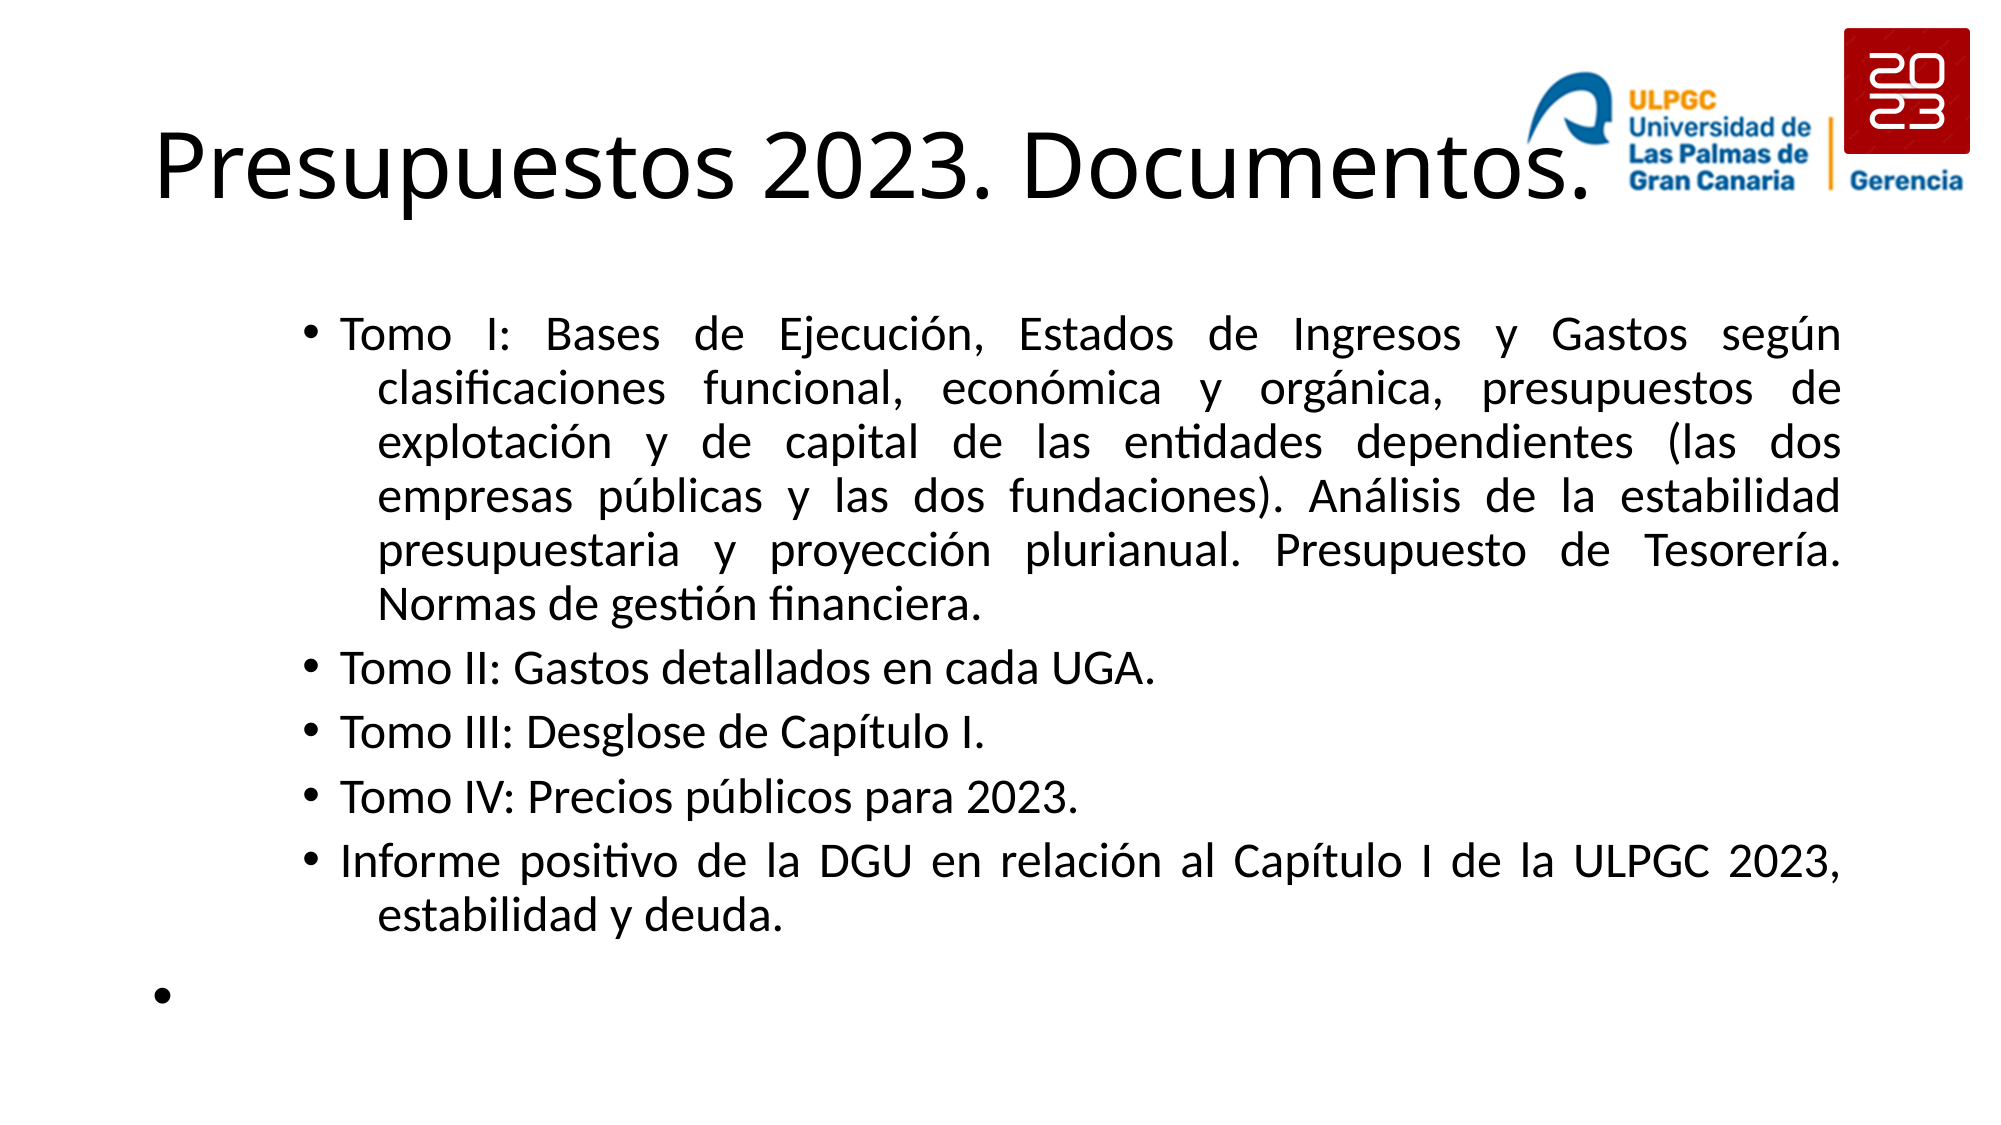

# Presupuestos 2023. Documentos.
Tomo I: Bases de Ejecución, Estados de Ingresos y Gastos según clasificaciones funcional, económica y orgánica, presupuestos de explotación y de capital de las entidades dependientes (las dos empresas públicas y las dos fundaciones). Análisis de la estabilidad presupuestaria y proyección plurianual. Presupuesto de Tesorería. Normas de gestión financiera.
Tomo II: Gastos detallados en cada UGA.
Tomo III: Desglose de Capítulo I.
Tomo IV: Precios públicos para 2023.
Informe positivo de la DGU en relación al Capítulo I de la ULPGC 2023, estabilidad y deuda.